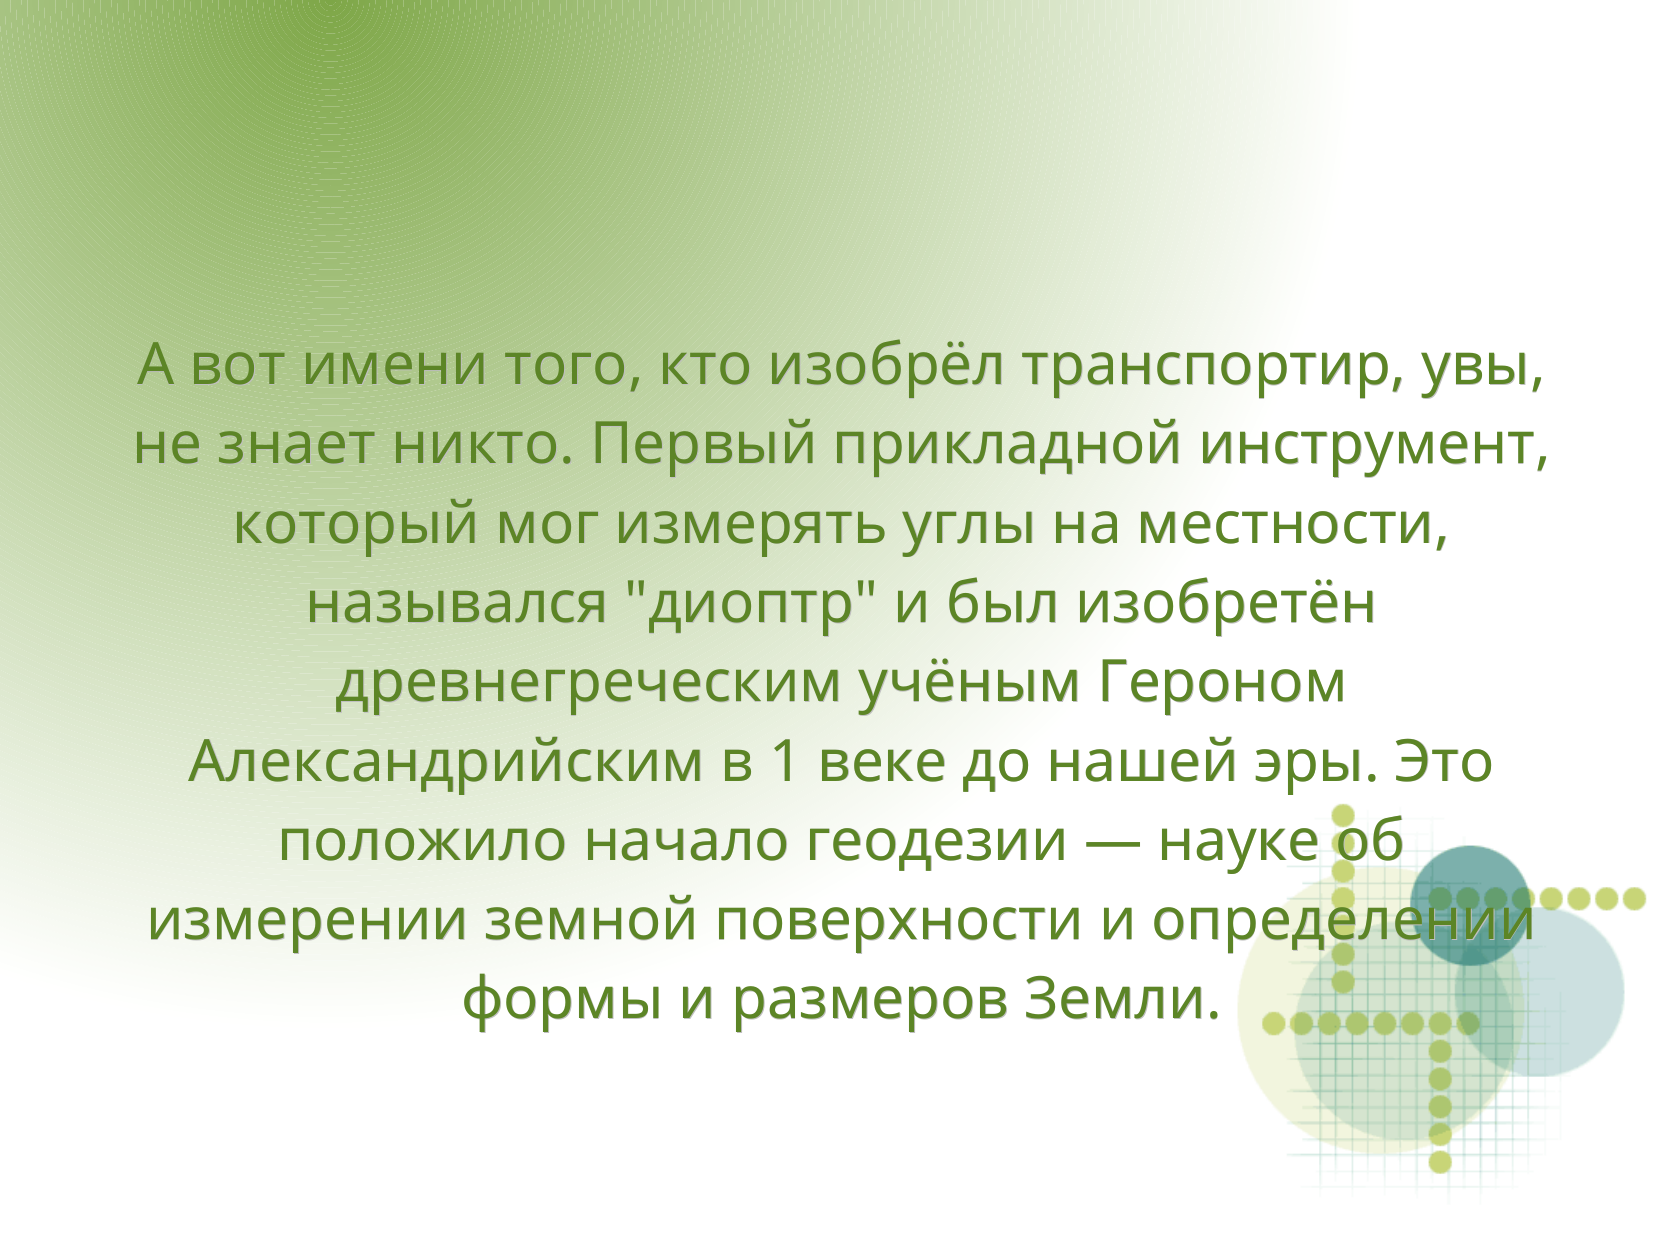

#
А вот имени того, кто изобрёл транспортир, увы, не знает никто. Первый прикладной инструмент, который мог измерять углы на местности, назывался "диоптр" и был изобретён древнегреческим учёным Героном Александрийским в 1 веке до нашей эры. Это положило начало геодезии — науке об измерении земной поверхности и определении формы и размеров Земли.